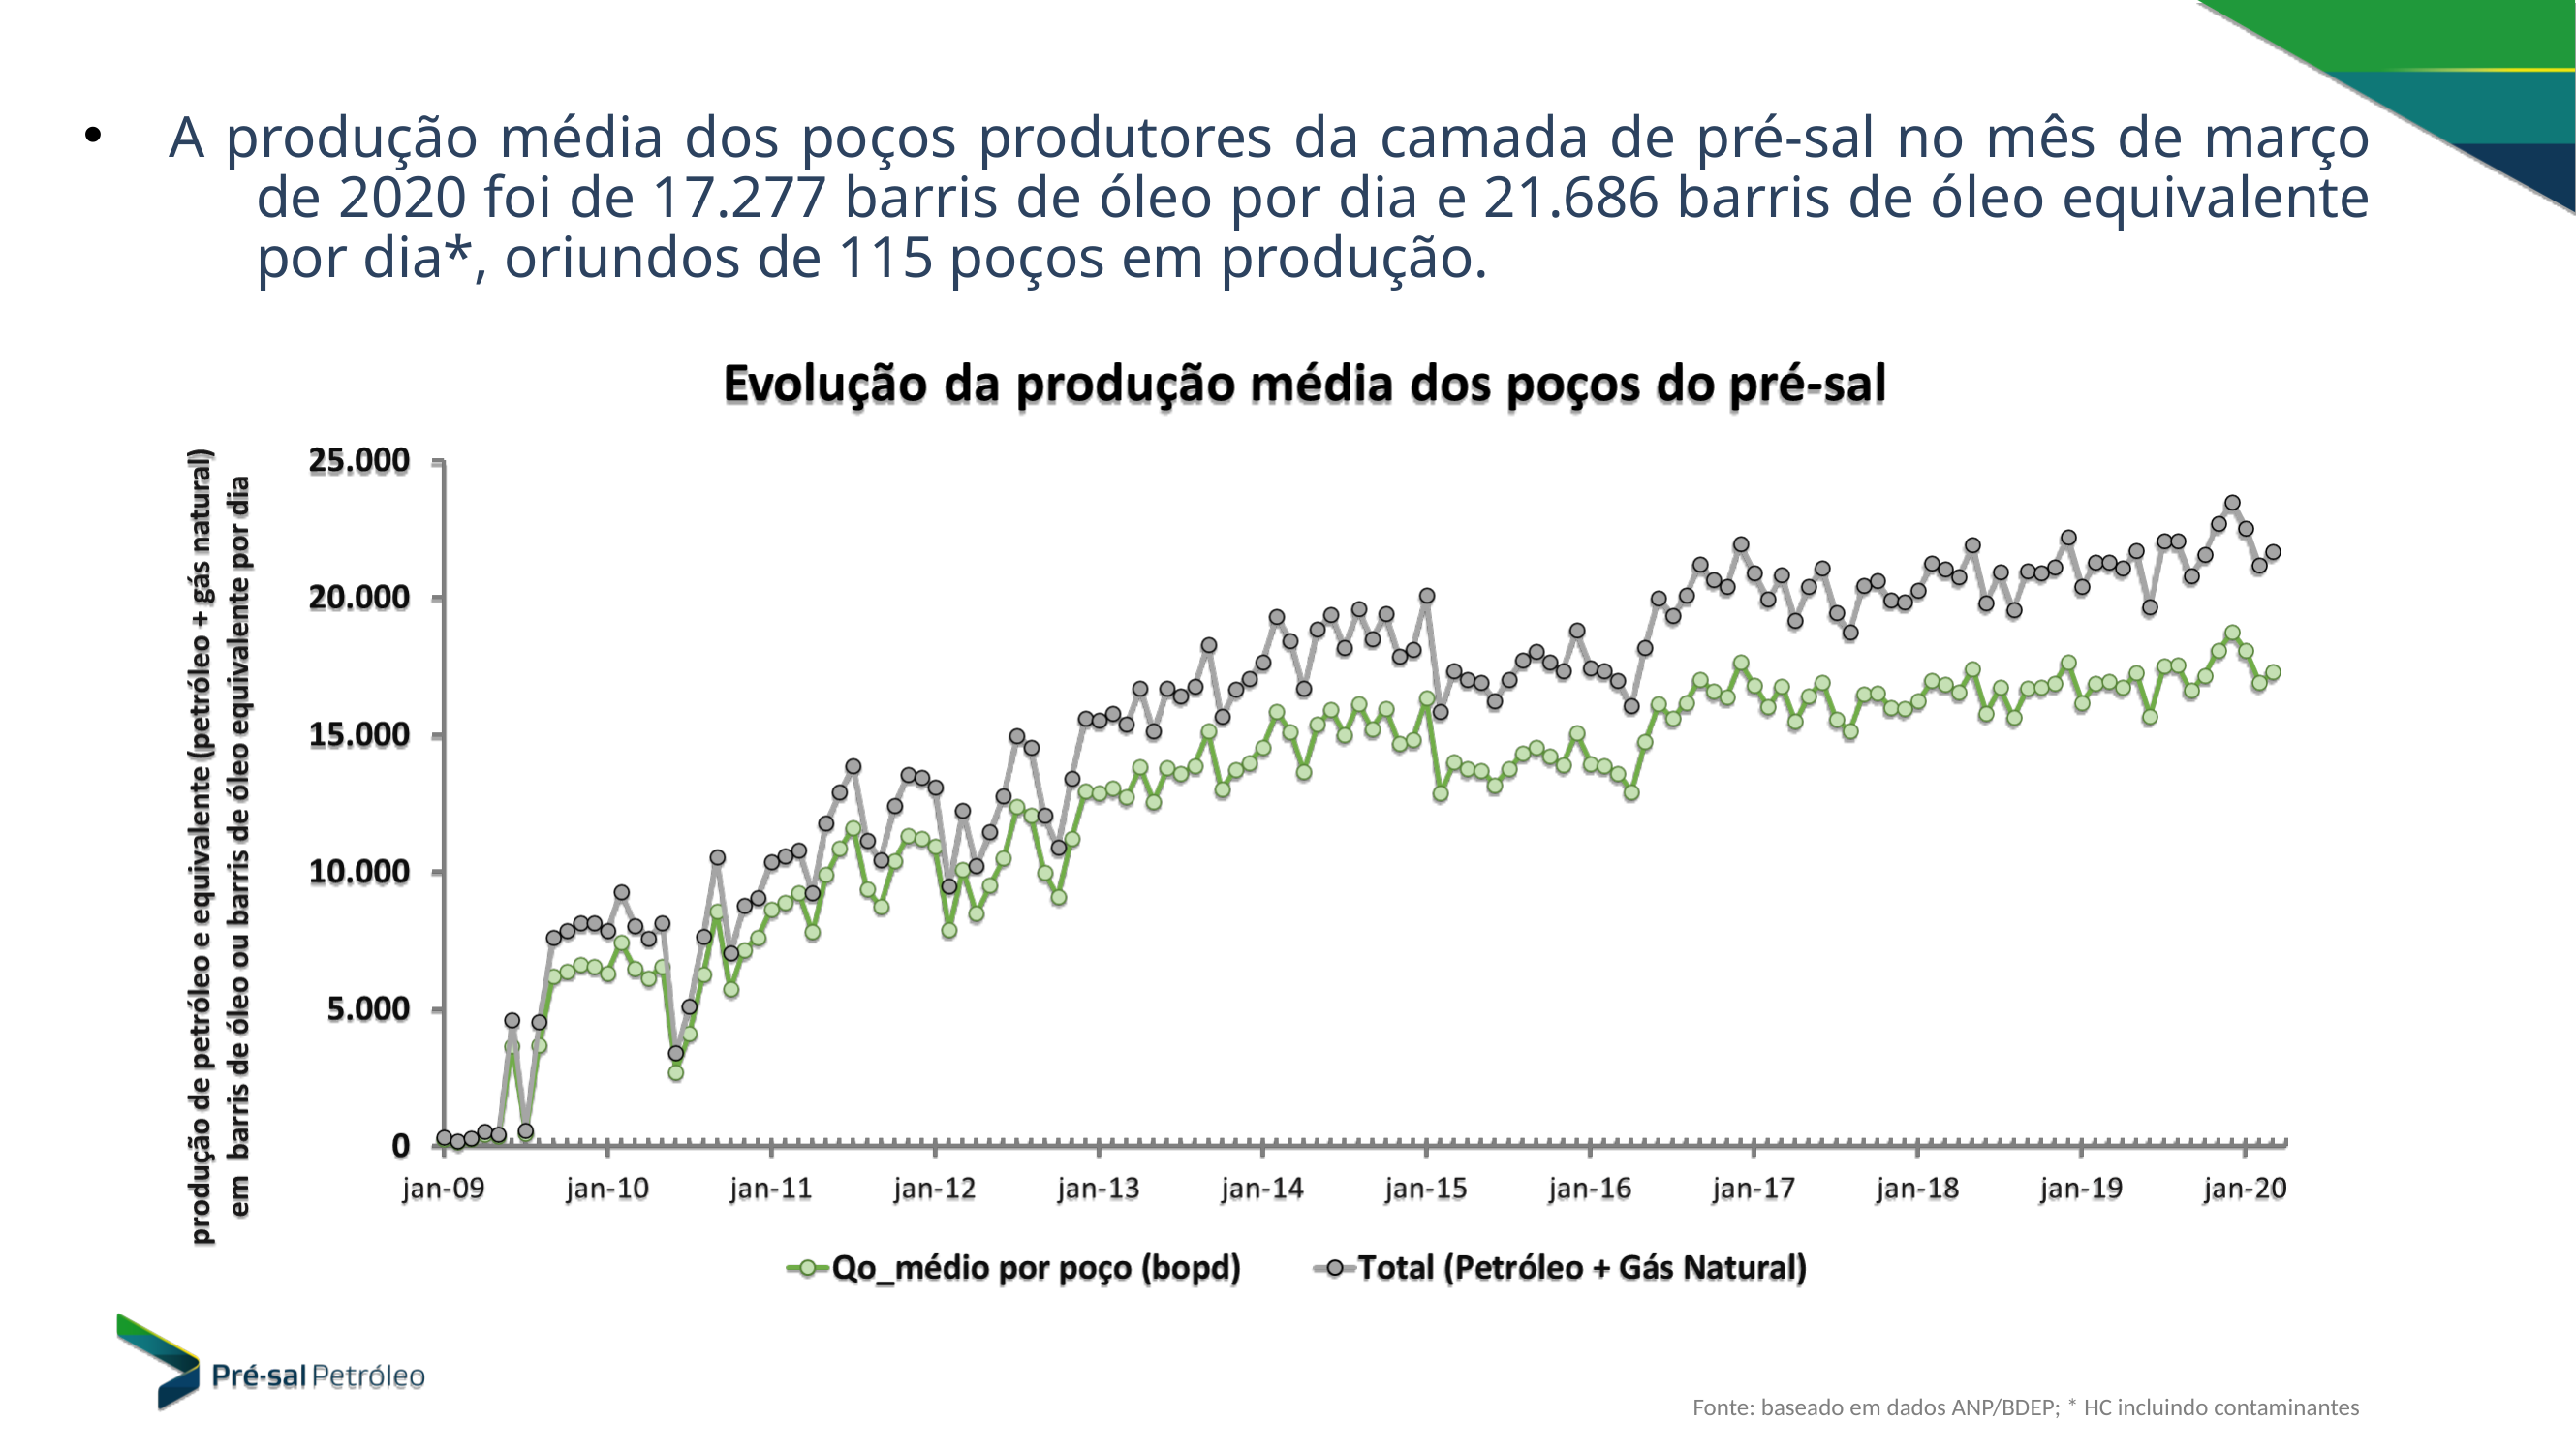

A produção média dos poços produtores da camada de pré-sal no mês de março de 2020 foi de 17.277 barris de óleo por dia e 21.686 barris de óleo equivalente por dia*, oriundos de 115 poços em produção.
Fonte: baseado em dados ANP/BDEP; * HC incluindo contaminantes